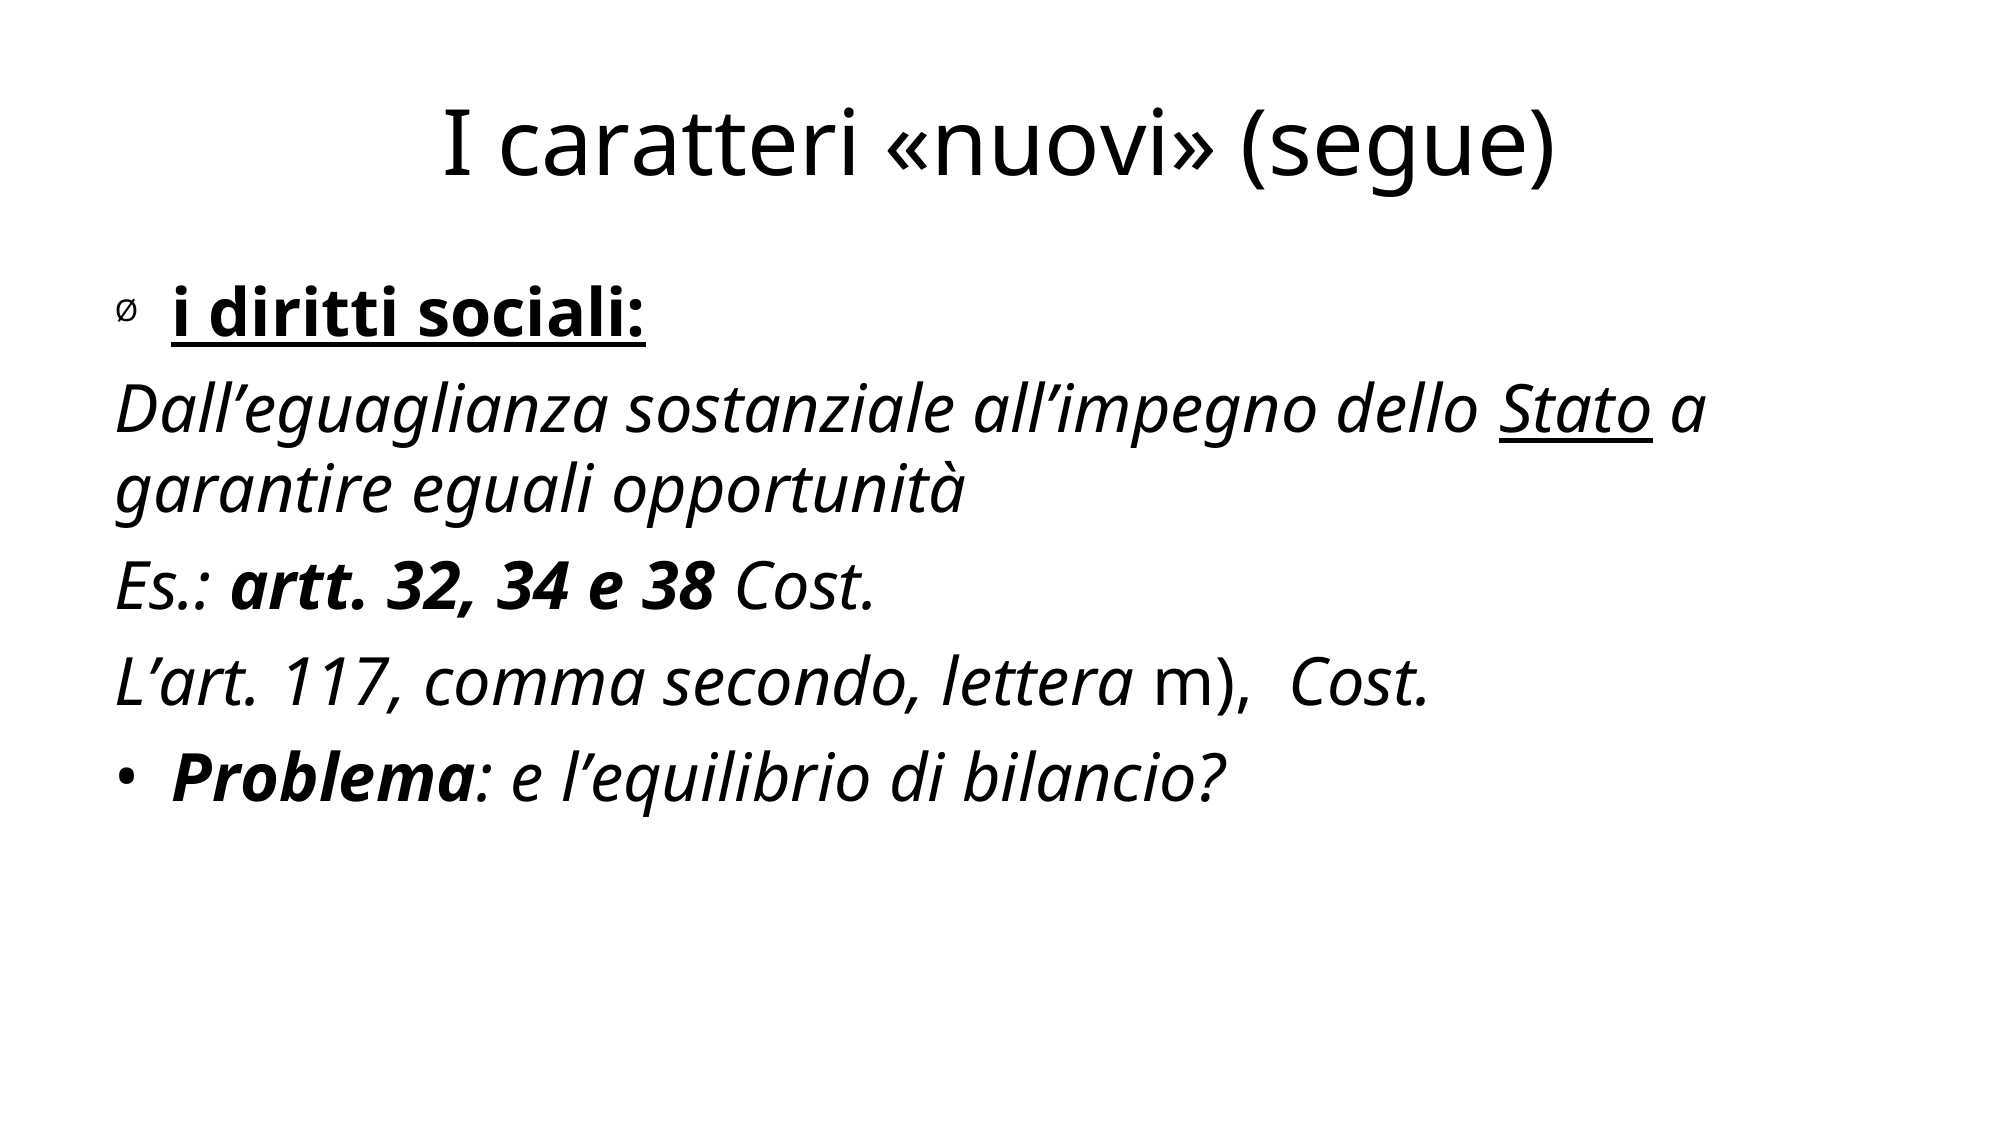

# I caratteri «nuovi» (segue)
i diritti sociali:
Dall’eguaglianza sostanziale all’impegno dello Stato a garantire eguali opportunità
Es.: artt. 32, 34 e 38 Cost.
L’art. 117, comma secondo, lettera m), Cost.
Problema: e l’equilibrio di bilancio?